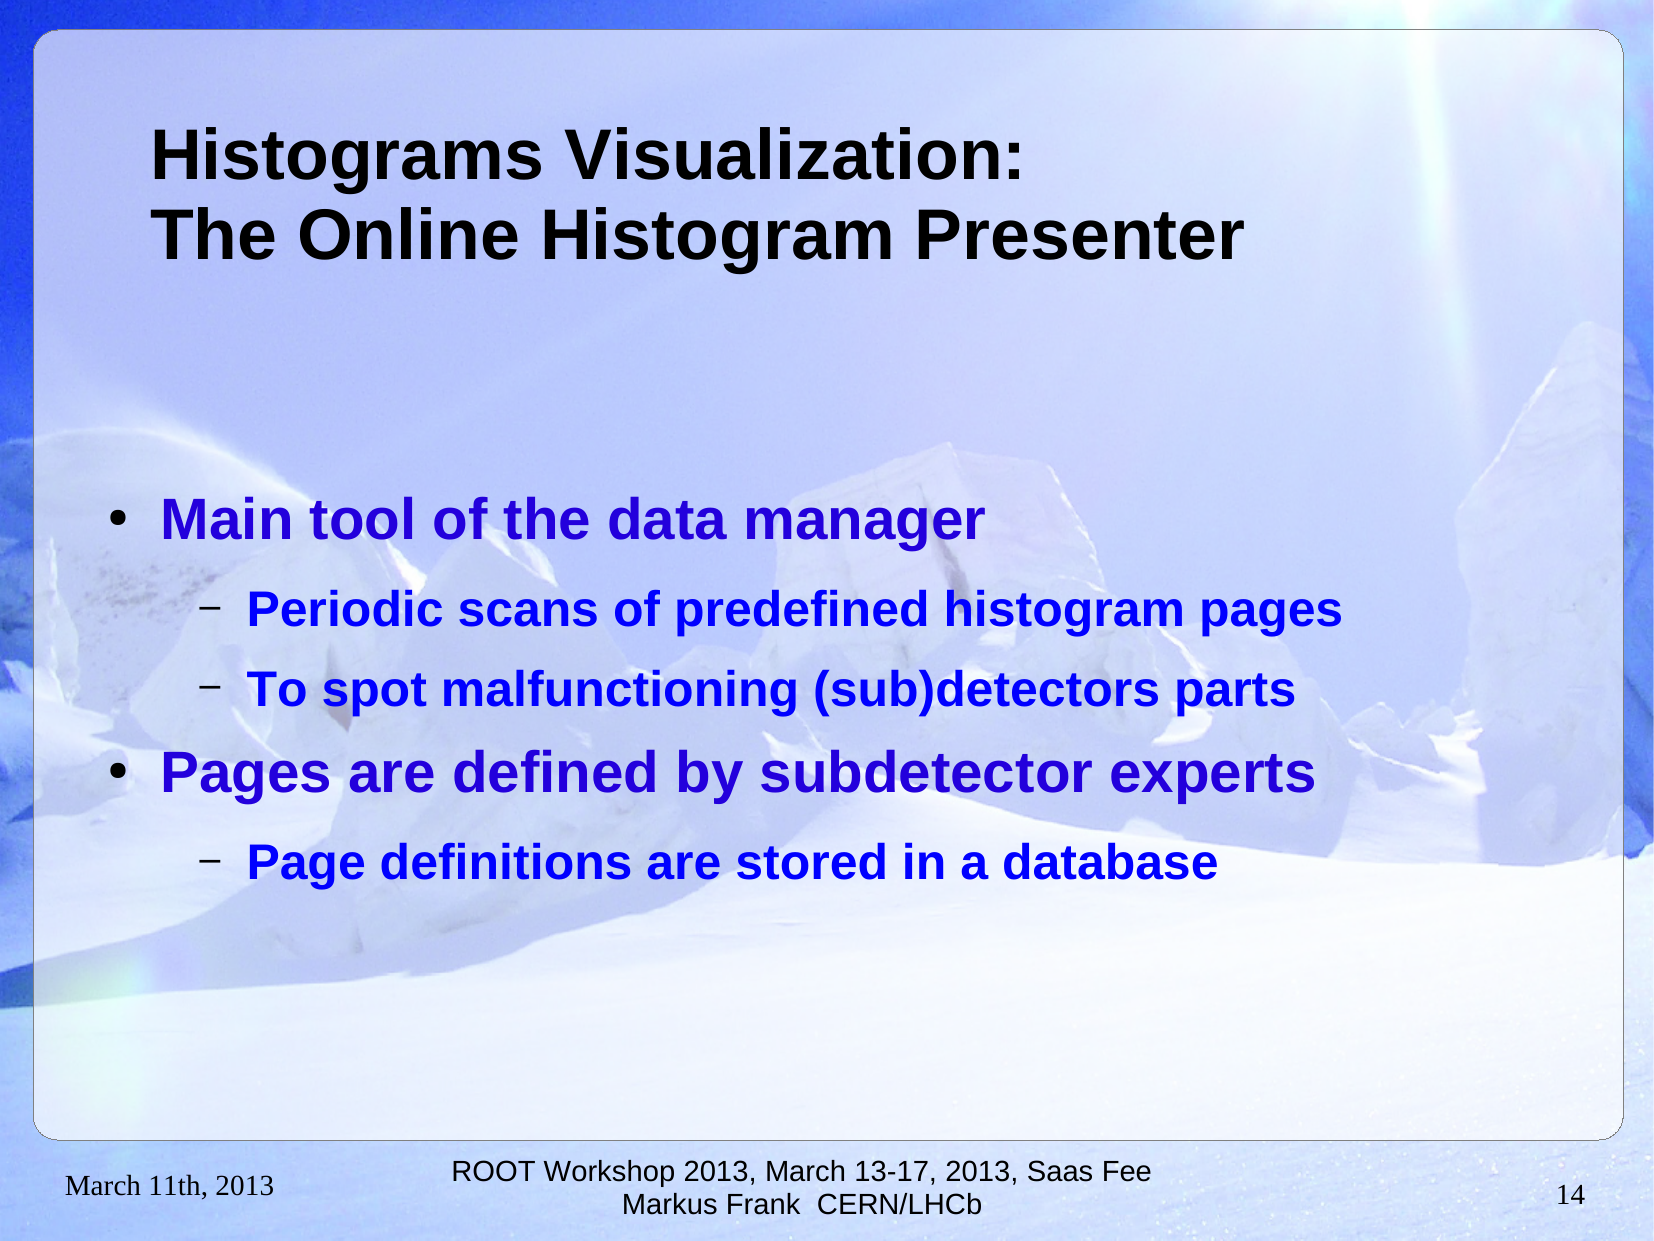

# Histograms Visualization: The Online Histogram Presenter
Main tool of the data manager
Periodic scans of predefined histogram pages
To spot malfunctioning (sub)detectors parts
Pages are defined by subdetector experts
Page definitions are stored in a database
March 11th, 2013
14